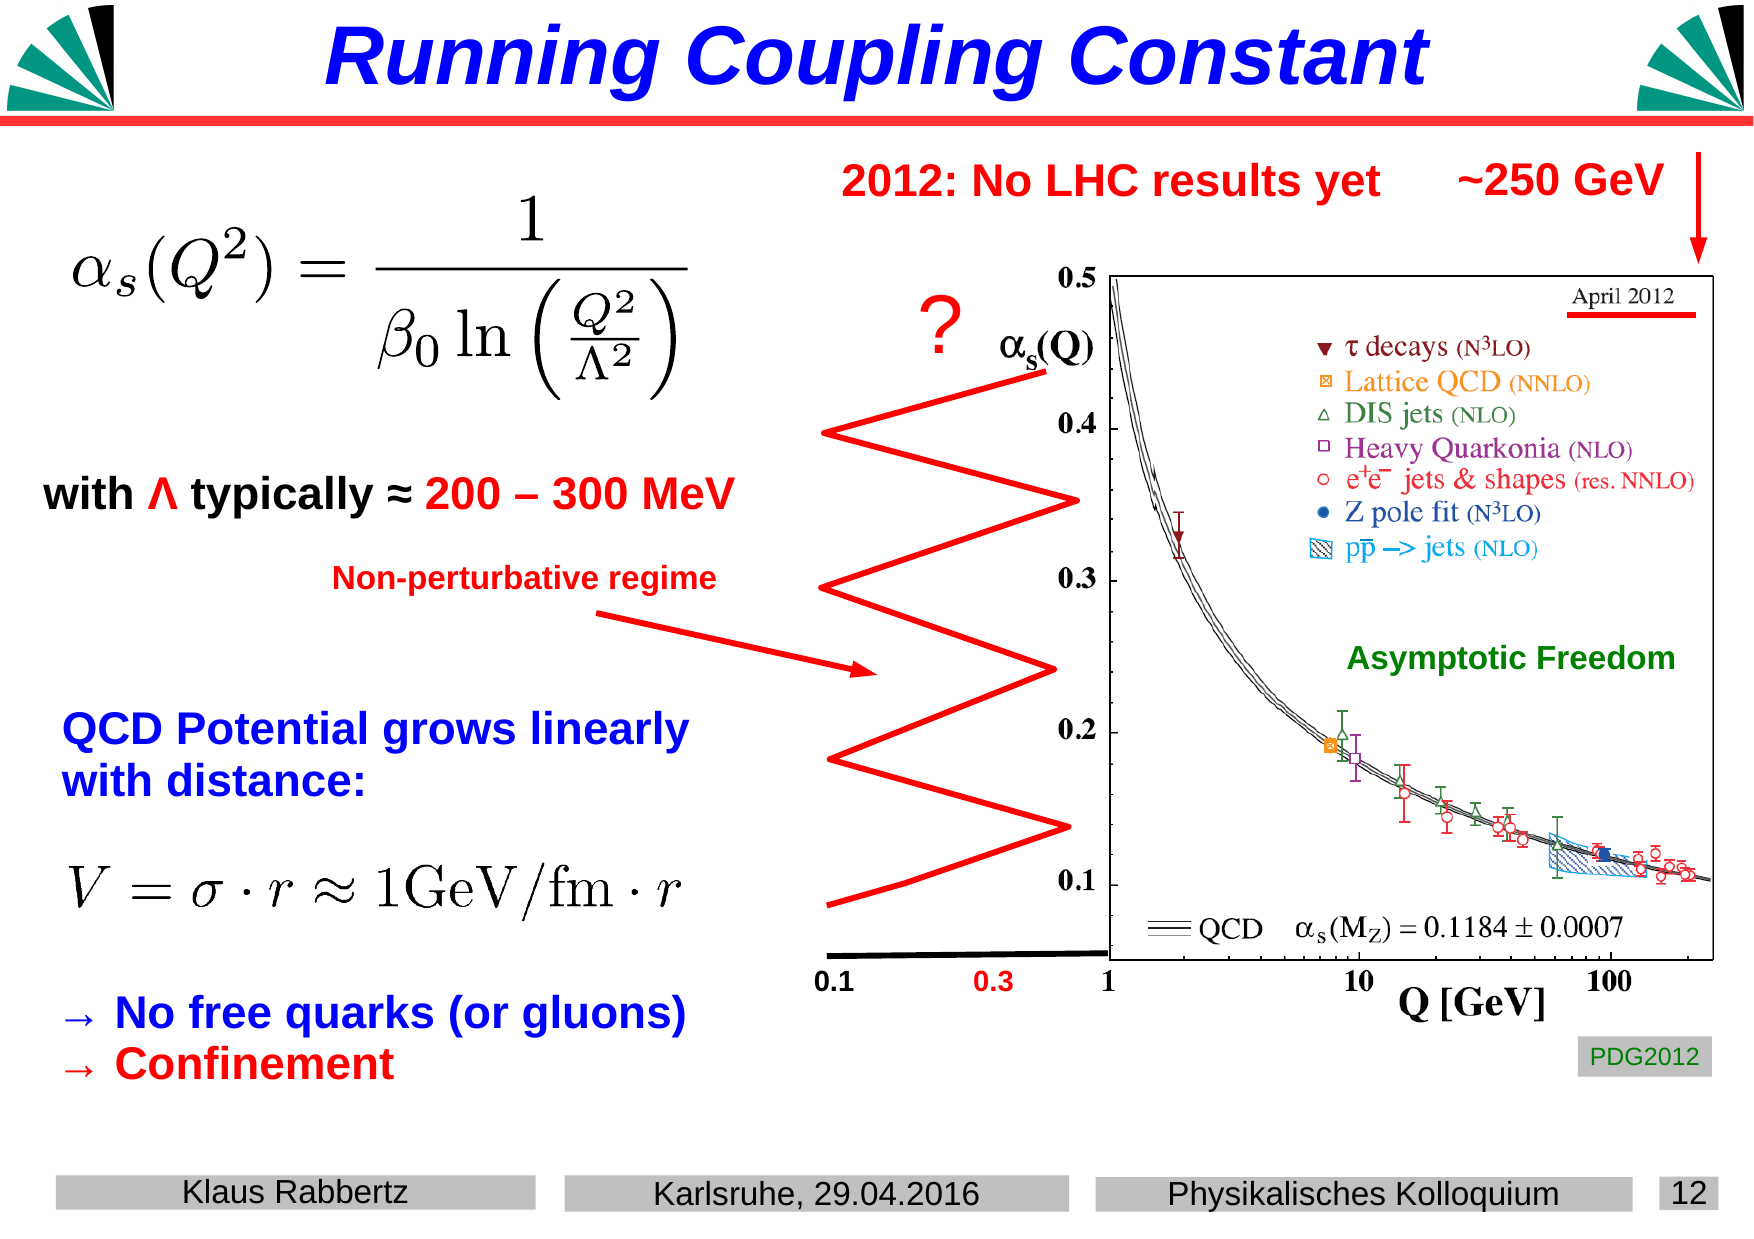

# Running Coupling Constant
~250 GeV
2012: No LHC results yet
?
with Λ typically ≈ 200 – 300 MeV
Non-perturbative regime
Asymptotic Freedom
QCD Potential grows linearly
with distance:
0.1
0.3
→ No free quarks (or gluons)
→ Confinement
PDG2012